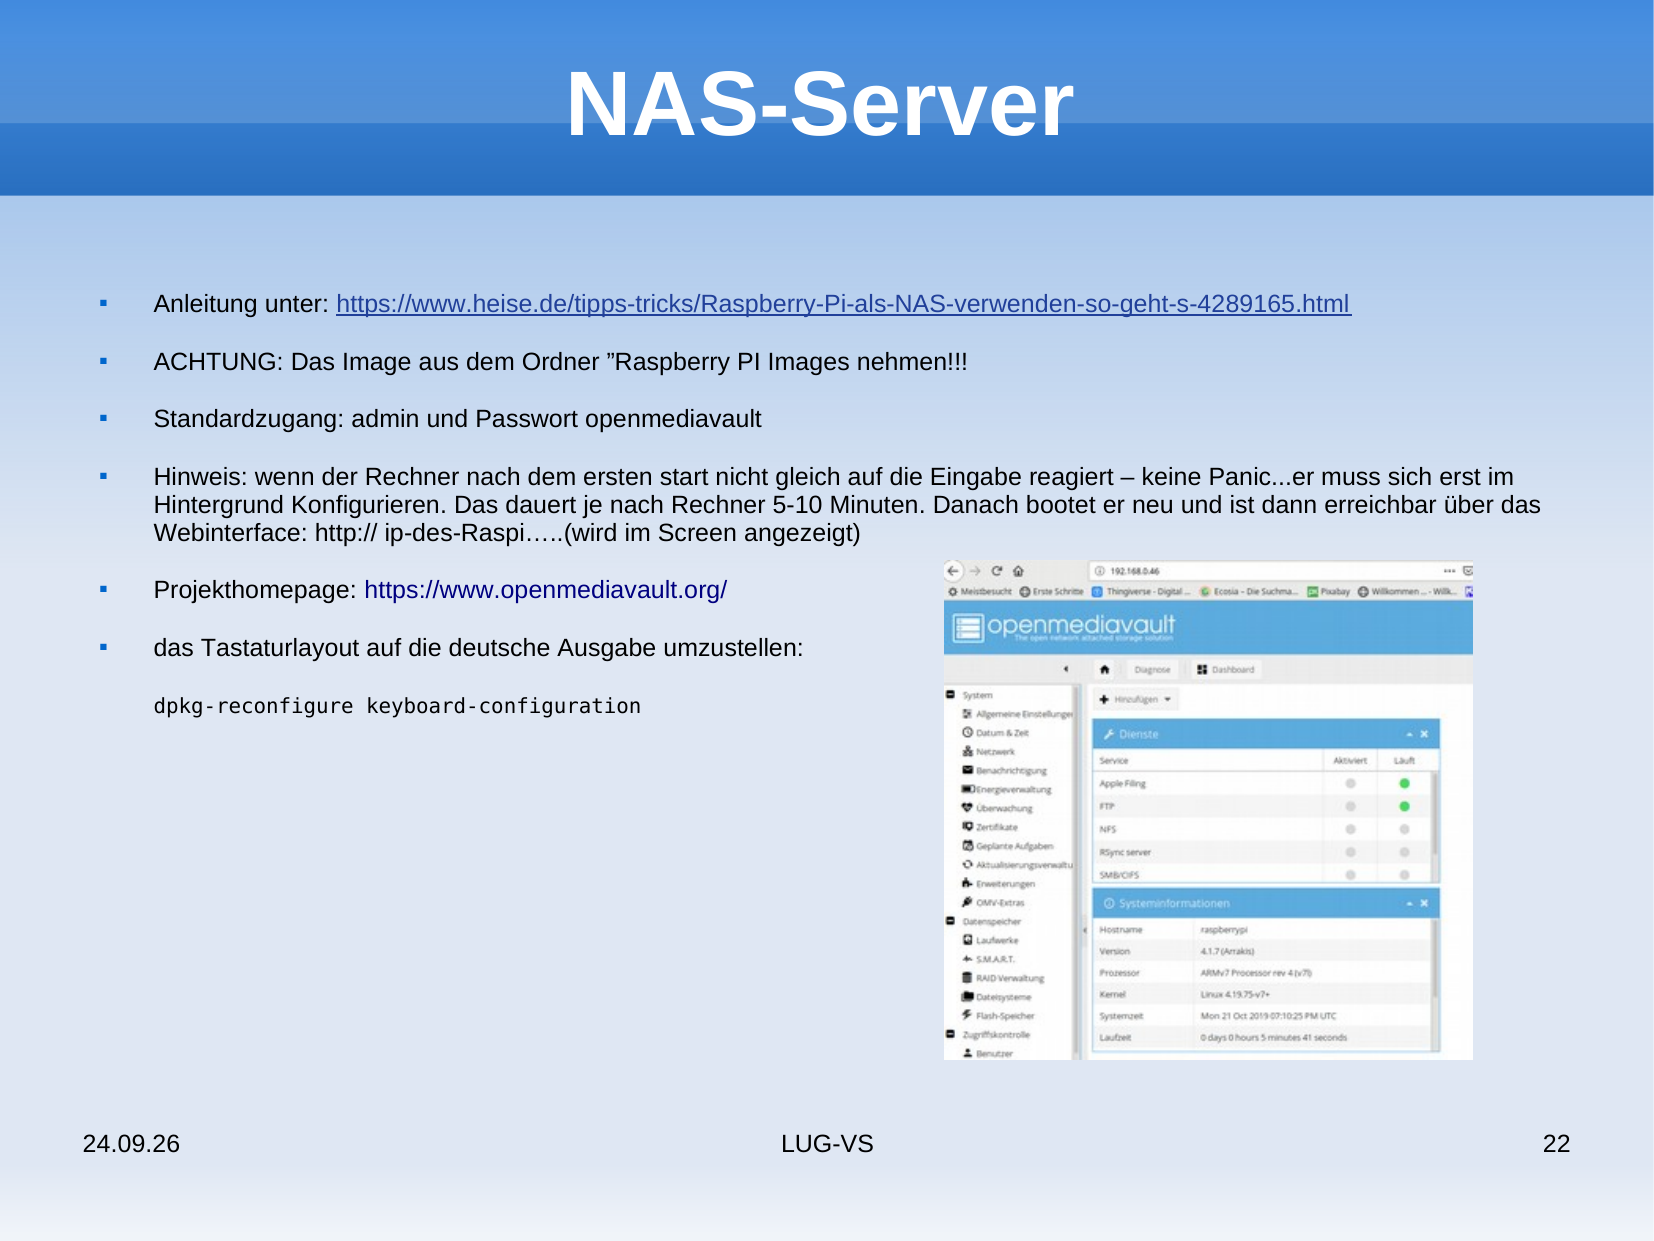

# NAS-Server
Anleitung unter: https://www.heise.de/tipps-tricks/Raspberry-Pi-als-NAS-verwenden-so-geht-s-4289165.html
ACHTUNG: Das Image aus dem Ordner ”Raspberry PI Images nehmen!!!
Standardzugang: admin und Passwort openmediavault
Hinweis: wenn der Rechner nach dem ersten start nicht gleich auf die Eingabe reagiert – keine Panic...er muss sich erst im Hintergrund Konfigurieren. Das dauert je nach Rechner 5-10 Minuten. Danach bootet er neu und ist dann erreichbar über das Webinterface: http:// ip-des-Raspi…..(wird im Screen angezeigt)
Projekthomepage: https://www.openmediavault.org/
das Tastaturlayout auf die deutsche Ausgabe umzustellen:
dpkg-reconfigure keyboard-configuration
LUG-VS
22